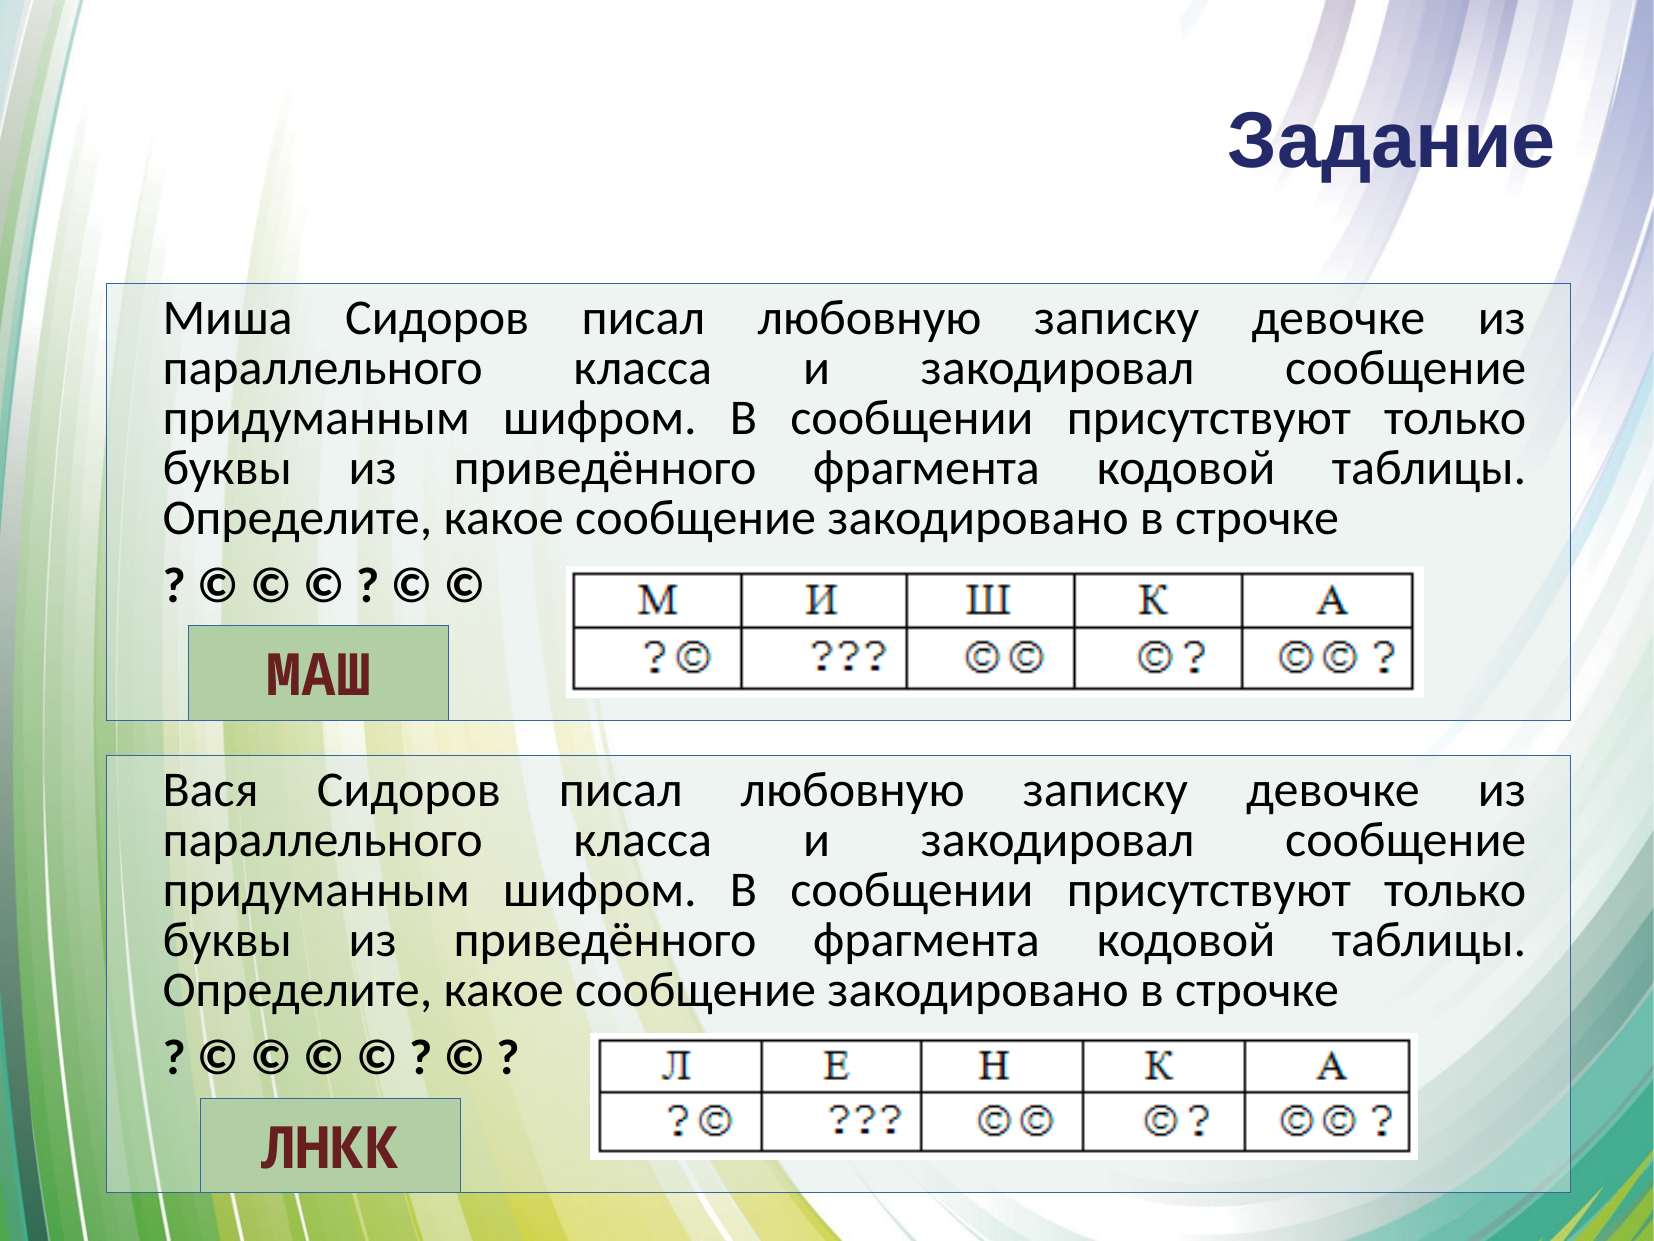

Задание
Миша Сидоров писал любовную записку девочке из параллельного класса и закодировал сообщение придуманным шифром. В сообщении присутствуют только буквы из приведённого фрагмента кодовой таблицы. Определите, какое сообщение закодировано в строчке
? © © © ? © ©
МАШ
Вася Сидоров писал любовную записку девочке из параллельного класса и закодировал сообщение придуманным шифром. В сообщении присутствуют только буквы из приведённого фрагмента кодовой таблицы. Определите, какое сообщение закодировано в строчке
? © © © © ? © ?
ЛНКК